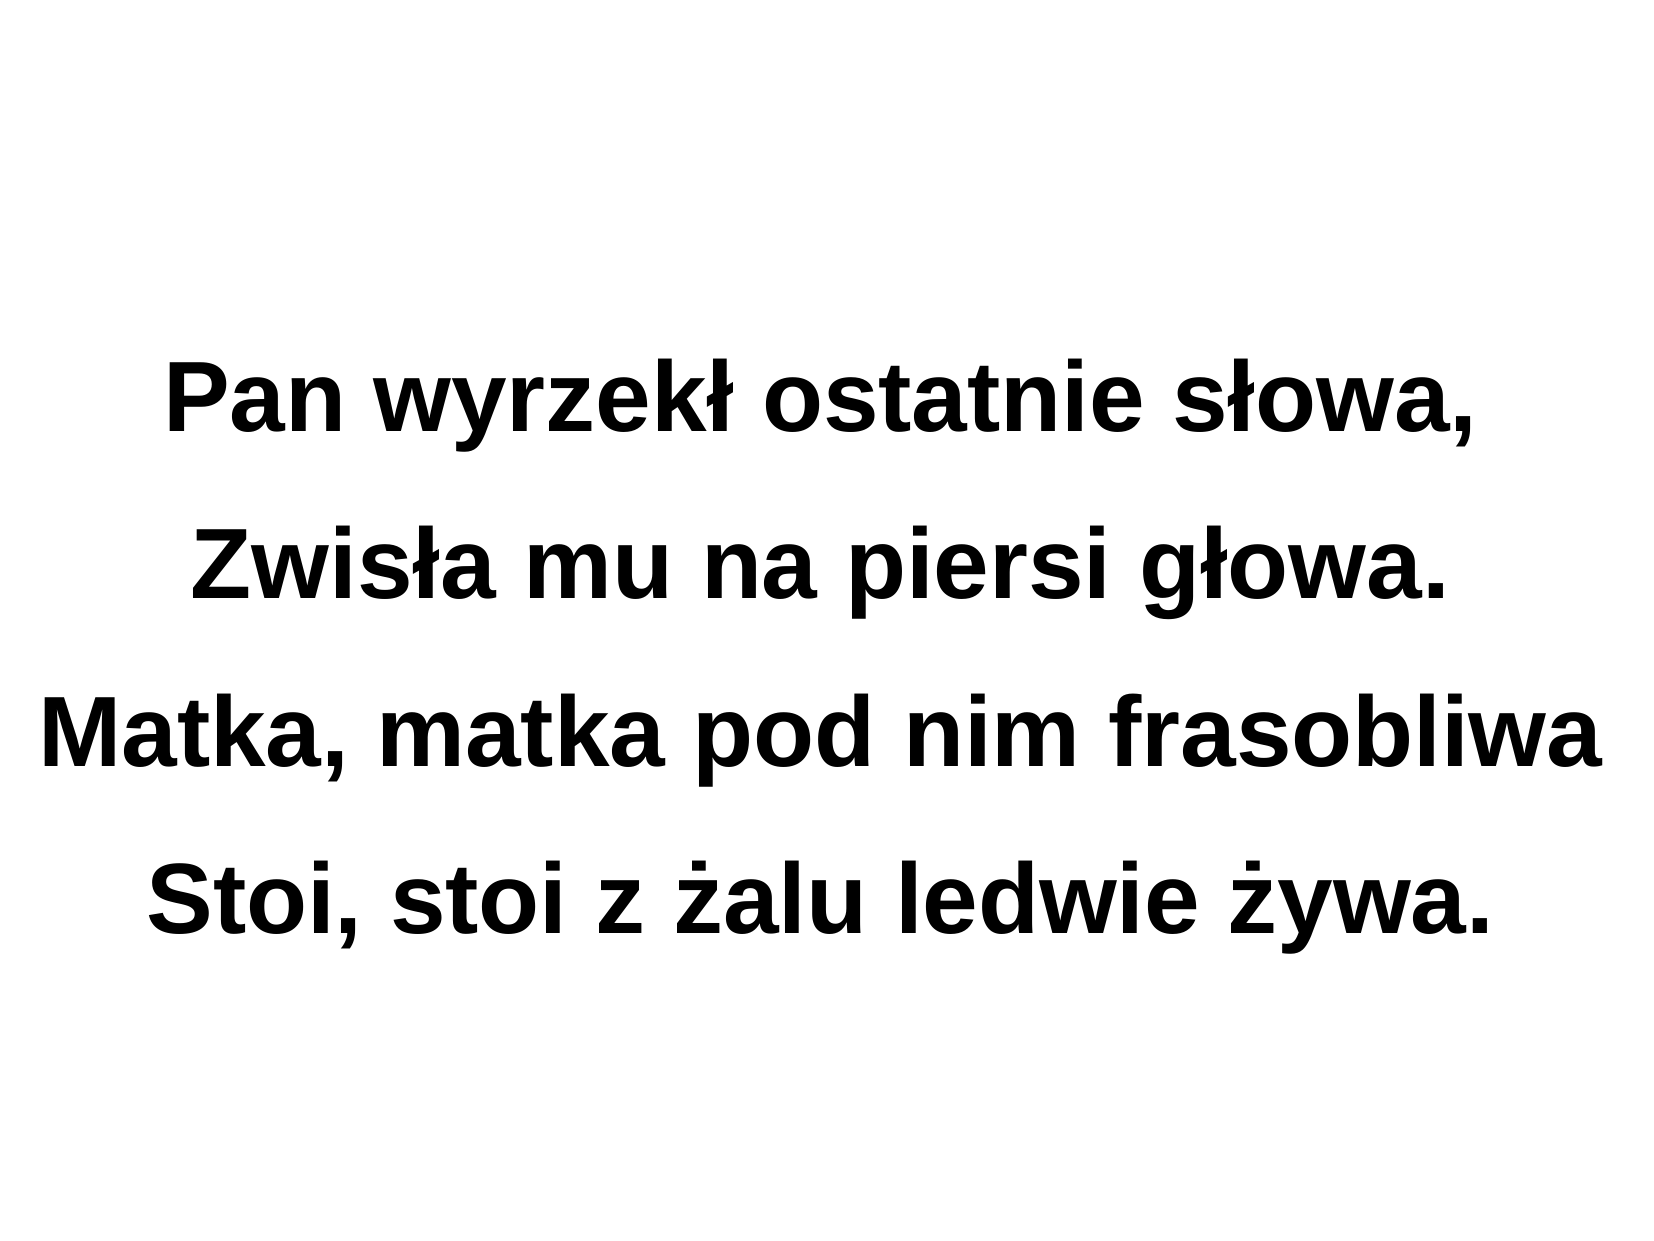

# Pan wyrzekł ostatnie słowa,
Zwisła mu na piersi głowa.
Matka, matka pod nim frasobliwa
Stoi, stoi z żalu ledwie żywa.